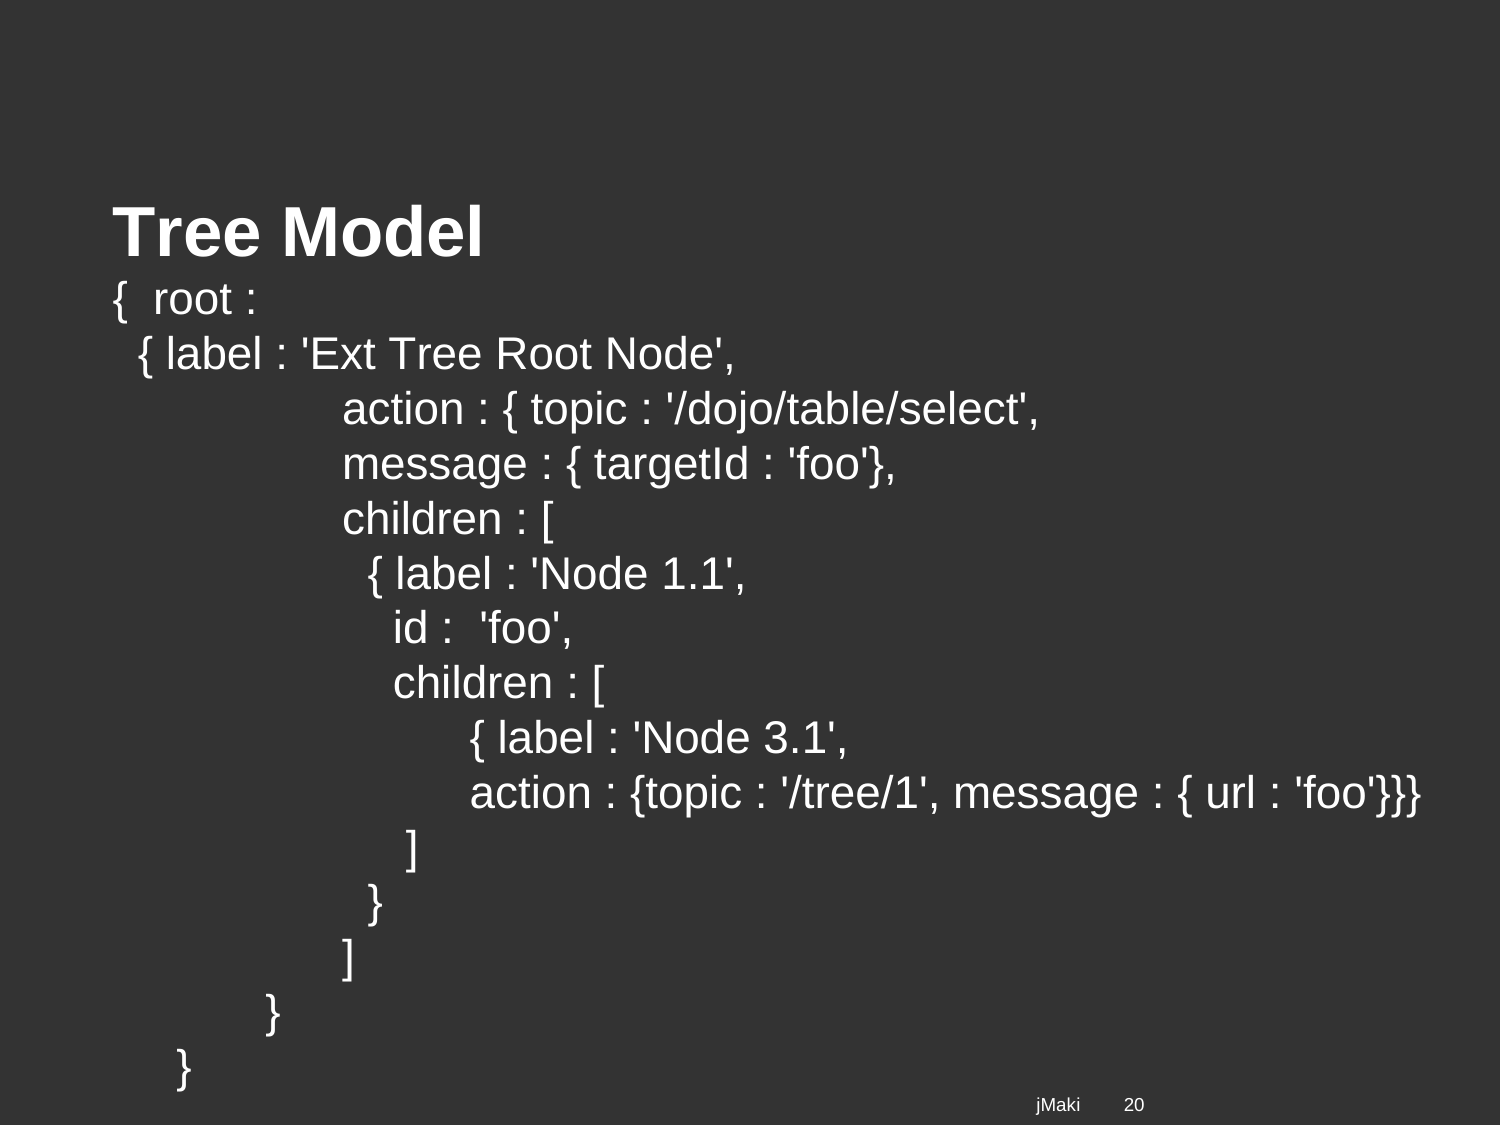

# Tree Model
{ root :
 { label : 'Ext Tree Root Node',
 action : { topic : '/dojo/table/select',
 message : { targetId : 'foo'},
 children : [
 { label : 'Node 1.1',
 id : 'foo',
 children : [
 { label : 'Node 3.1',
 action : {topic : '/tree/1', message : { url : 'foo'}}}
 ]
 }
 ]
 }
 }